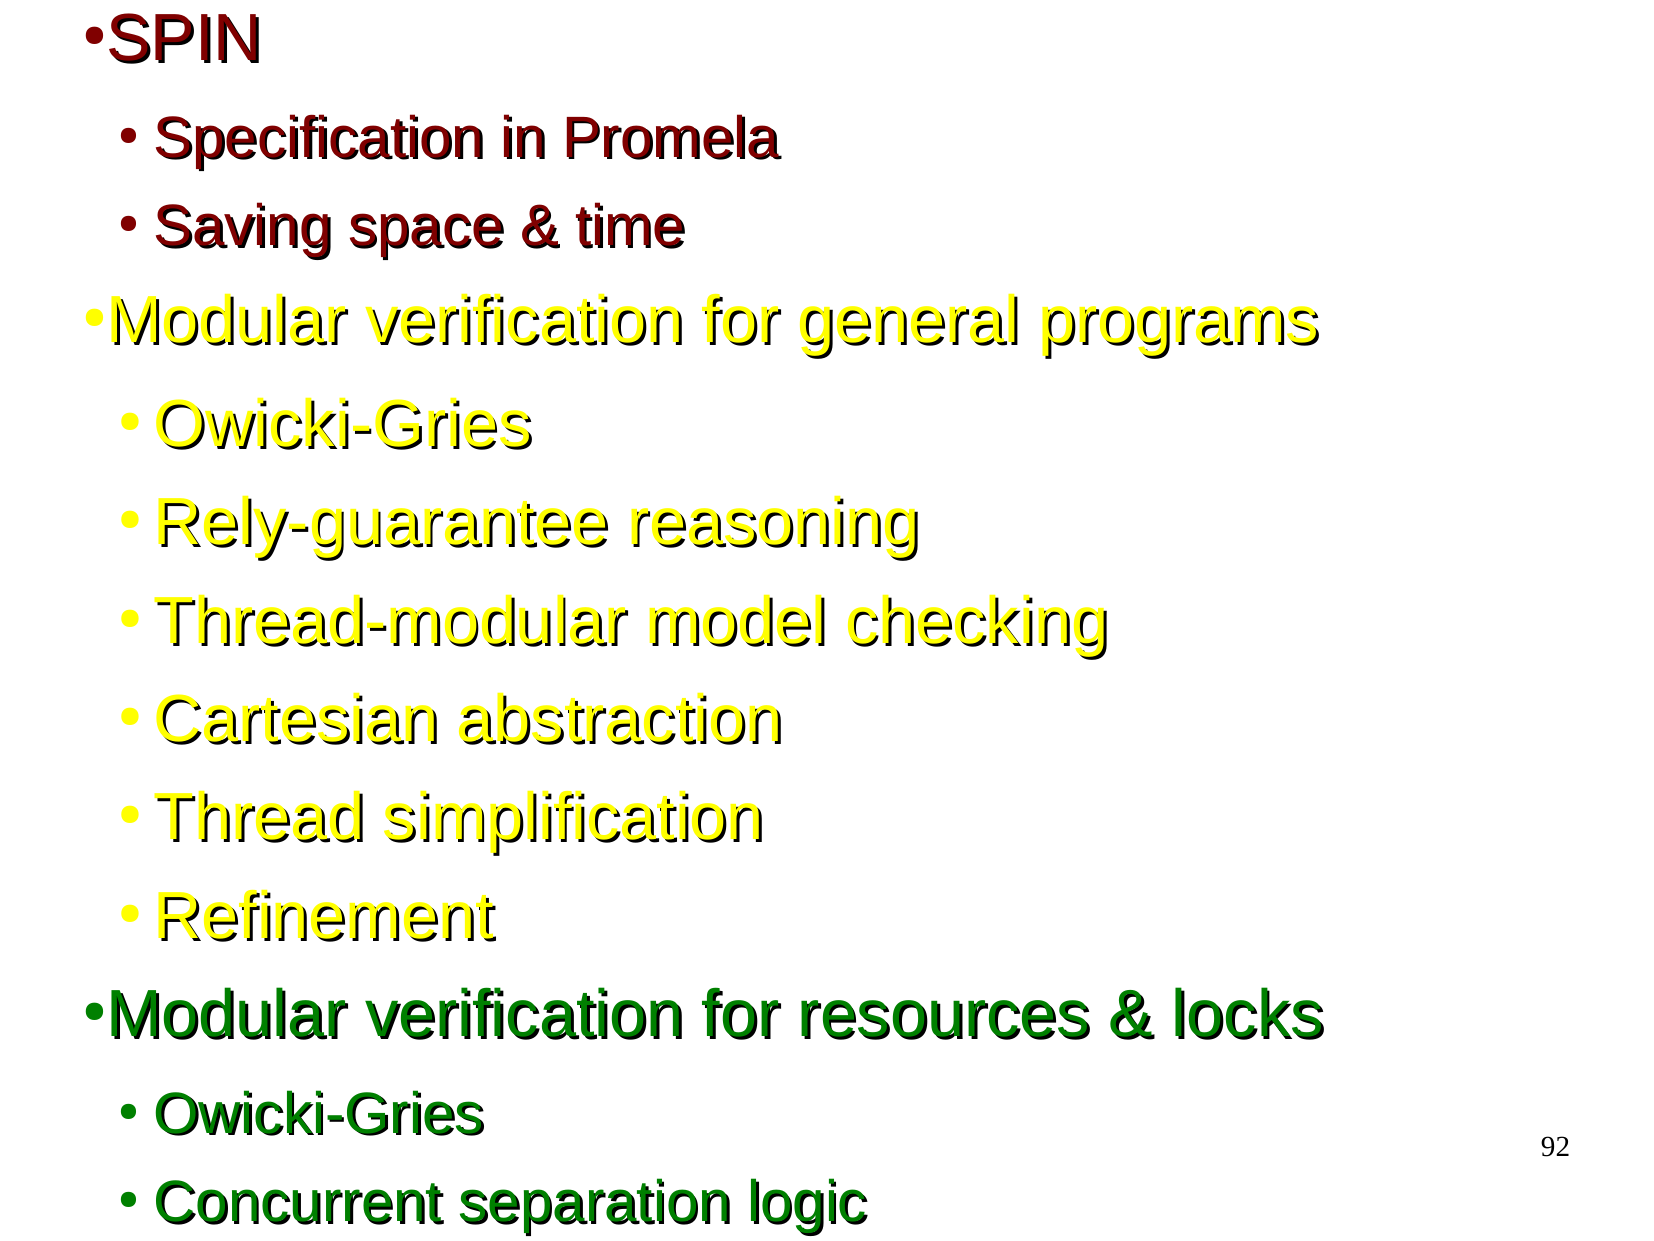

# SPIN
Specification in Promela
Saving space & time
Modular verification for general programs
Owicki-Gries
Rely-guarantee reasoning
Thread-modular model checking
Cartesian abstraction
Thread simplification
Refinement
Modular verification for resources & locks
Owicki-Gries
Concurrent separation logic
92